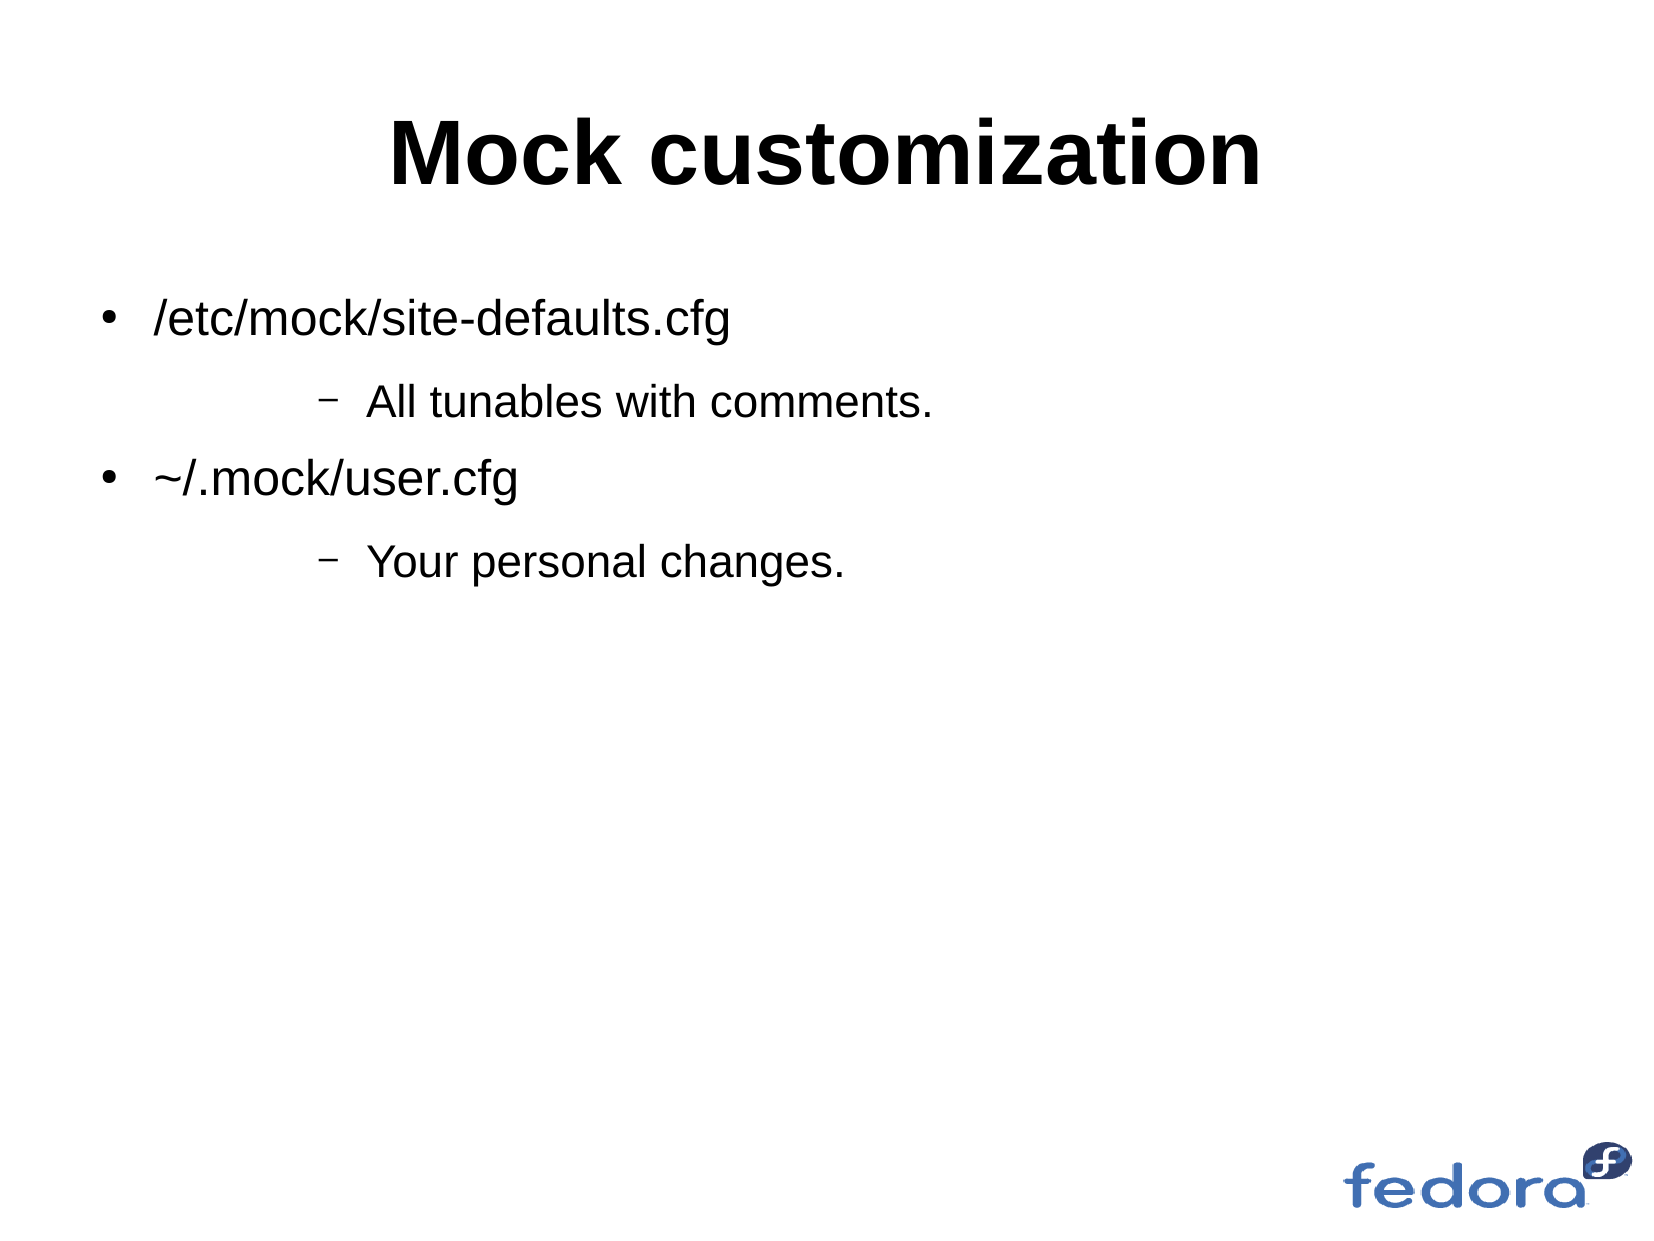

# Mock customization
/etc/mock/site-defaults.cfg
All tunables with comments.
~/.mock/user.cfg
Your personal changes.